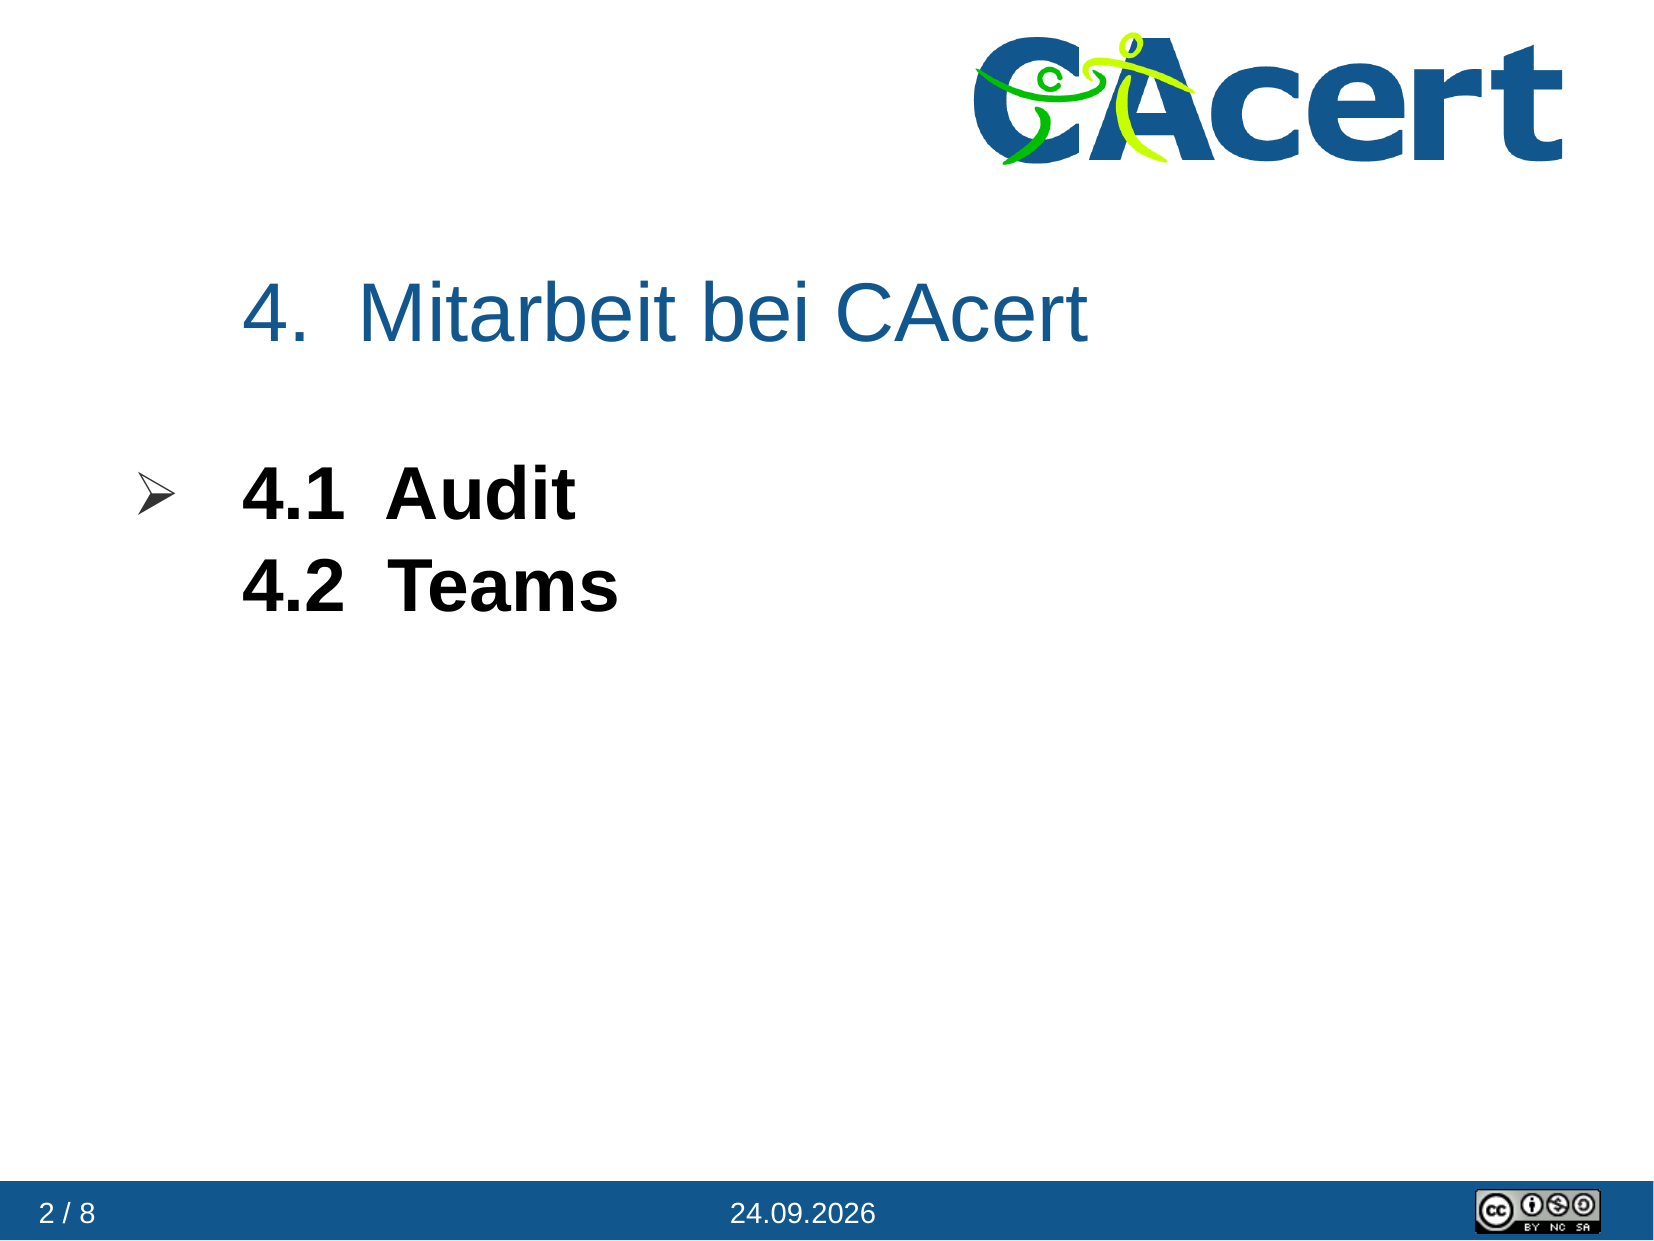

# 4. Mitarbeit bei CAcert 4.1 Audit 4.2 Teams